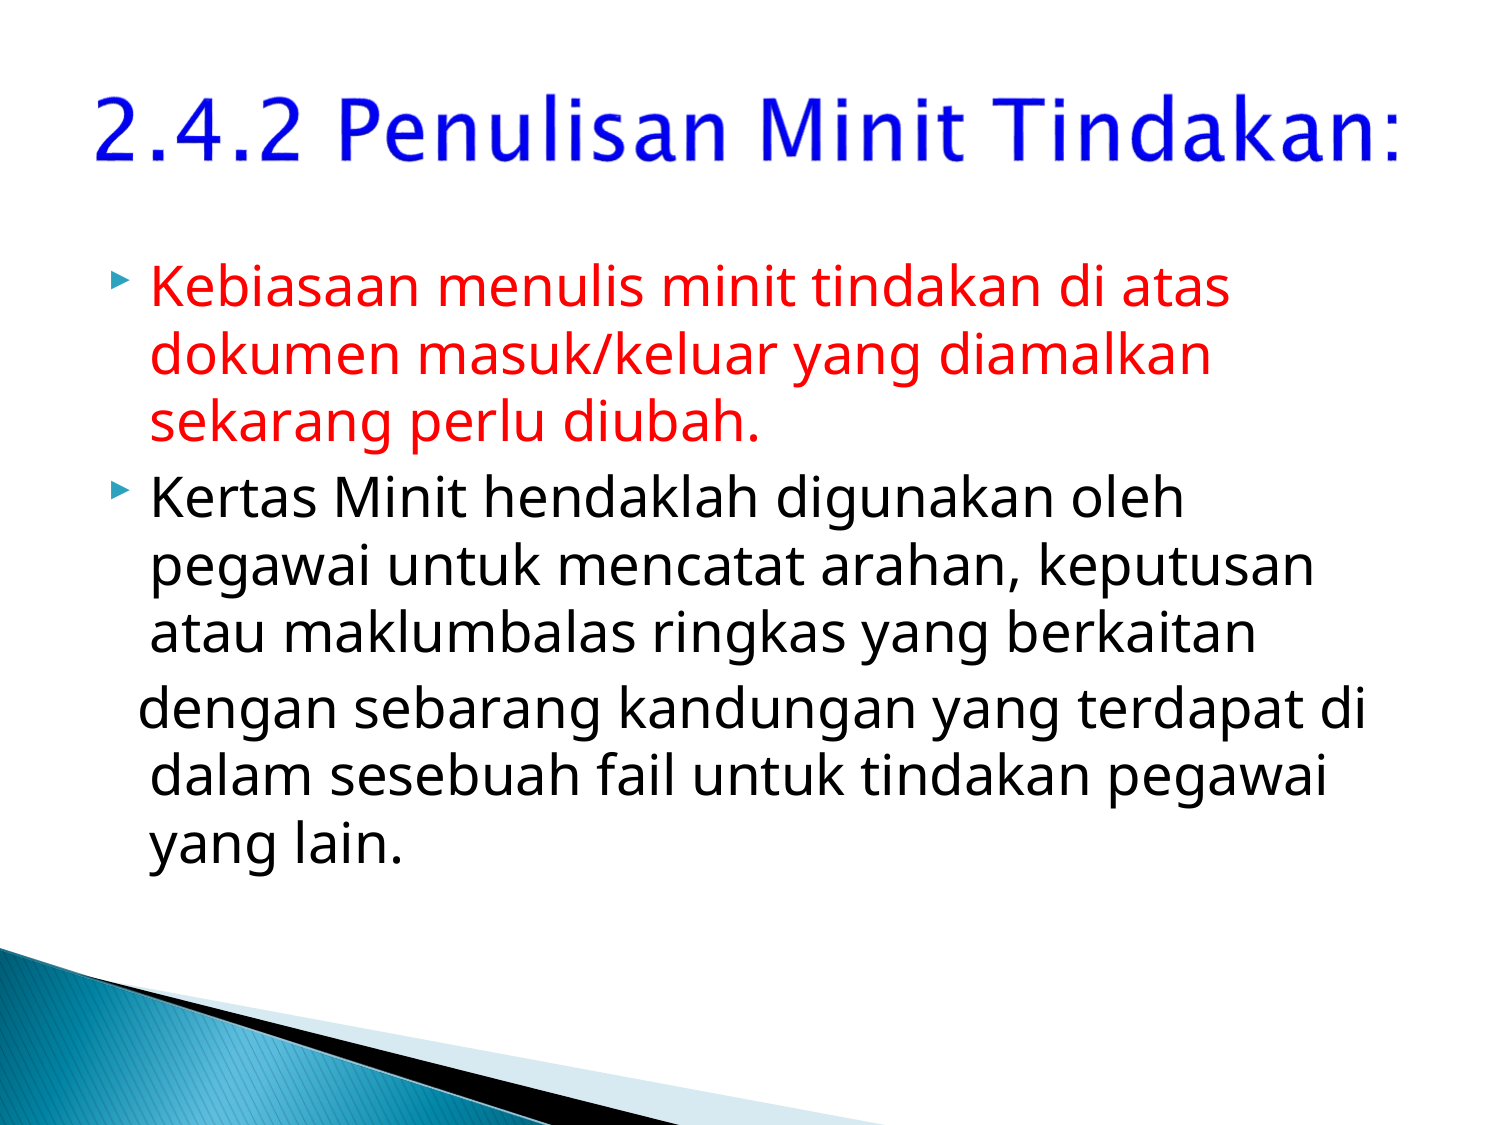

# Kebiasaan menulis minit tindakan di atas dokumen masuk/keluar yang diamalkan sekarang perlu diubah.
Kertas Minit hendaklah digunakan oleh pegawai untuk mencatat arahan, keputusan atau maklumbalas ringkas yang berkaitan
 dengan sebarang kandungan yang terdapat di dalam sesebuah fail untuk tindakan pegawai yang lain.